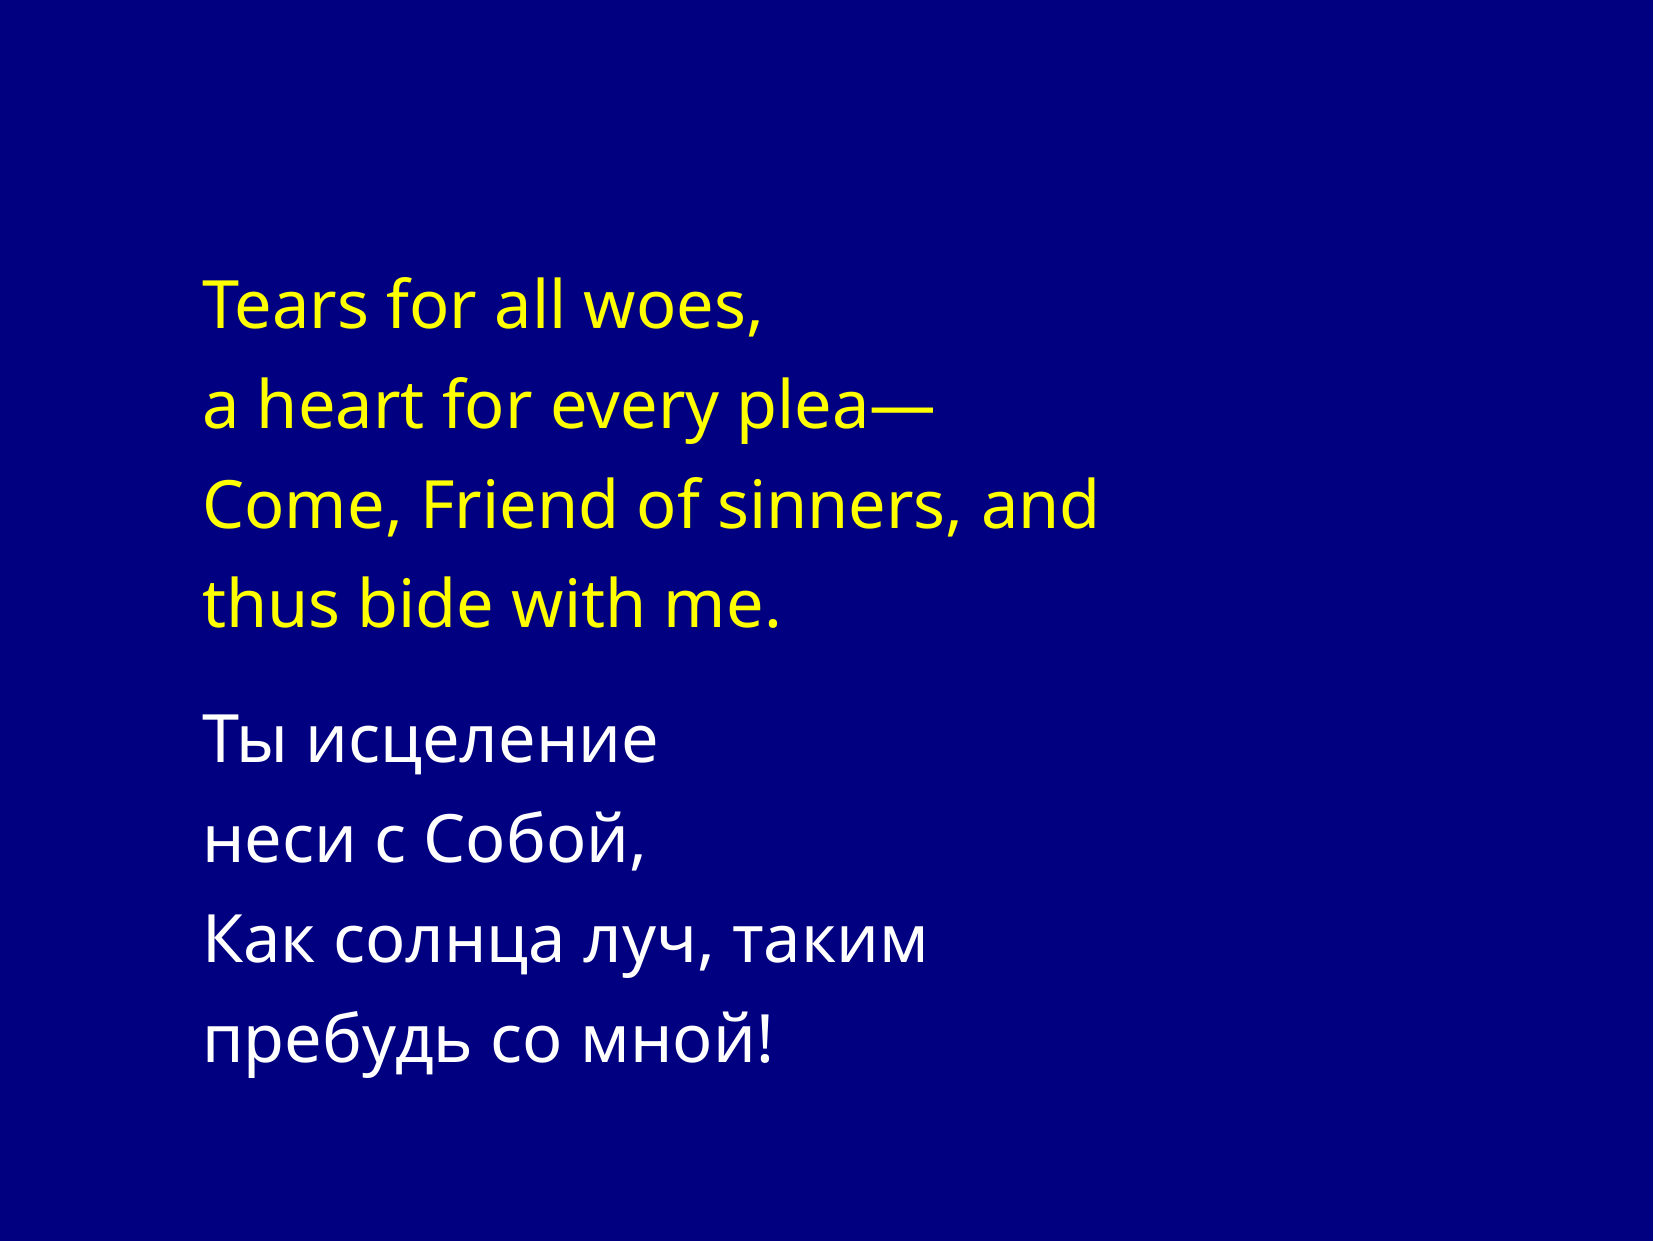

Tears for all woes,
	a heart for every plea—
	Come, Friend of sinners, and
	thus bide with me.
	Ты исцеление
	неси с Собой,
	Как солнца луч, таким
	пребудь со мной!